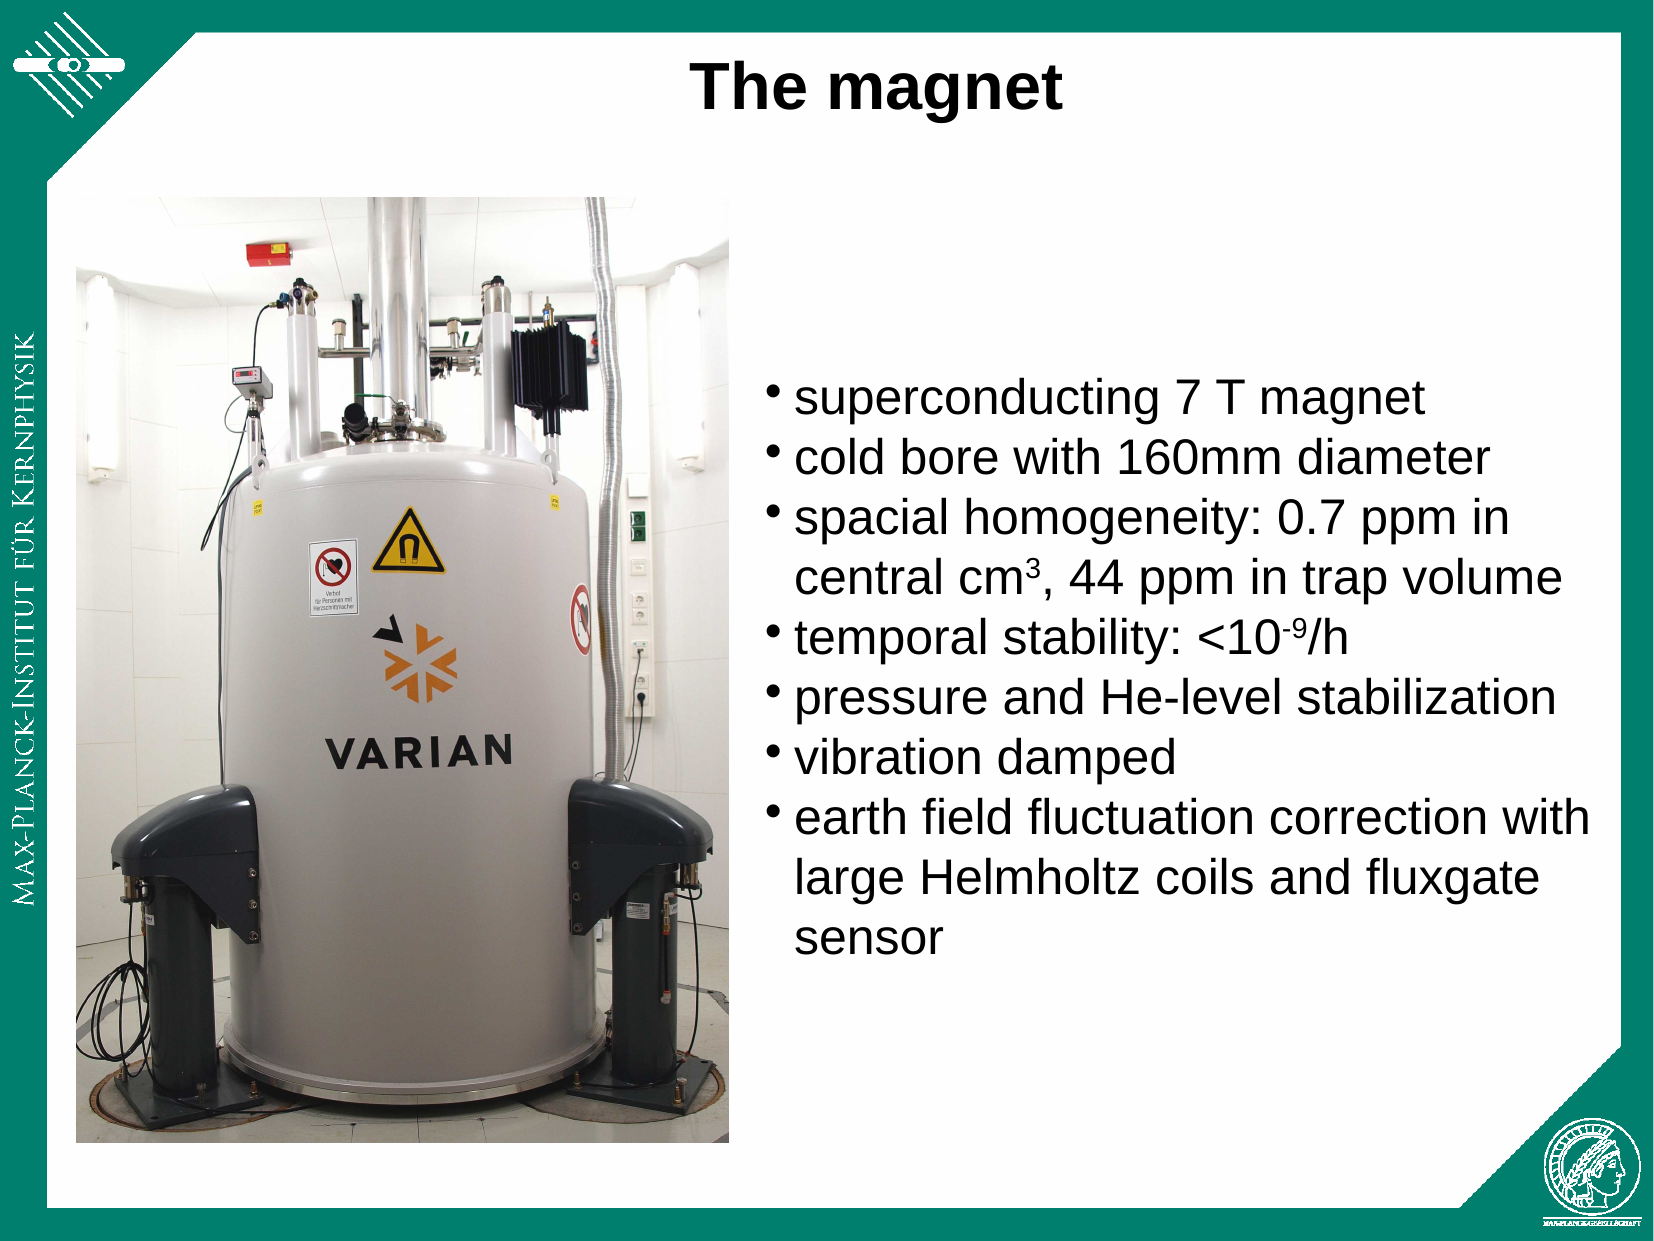

The magnet
superconducting 7 T magnet
cold bore with 160mm diameter
spacial homogeneity: 0.7 ppm in central cm3, 44 ppm in trap volume
temporal stability: <10-9/h
pressure and He-level stabilization
vibration damped
earth field fluctuation correction with large Helmholtz coils and fluxgate sensor